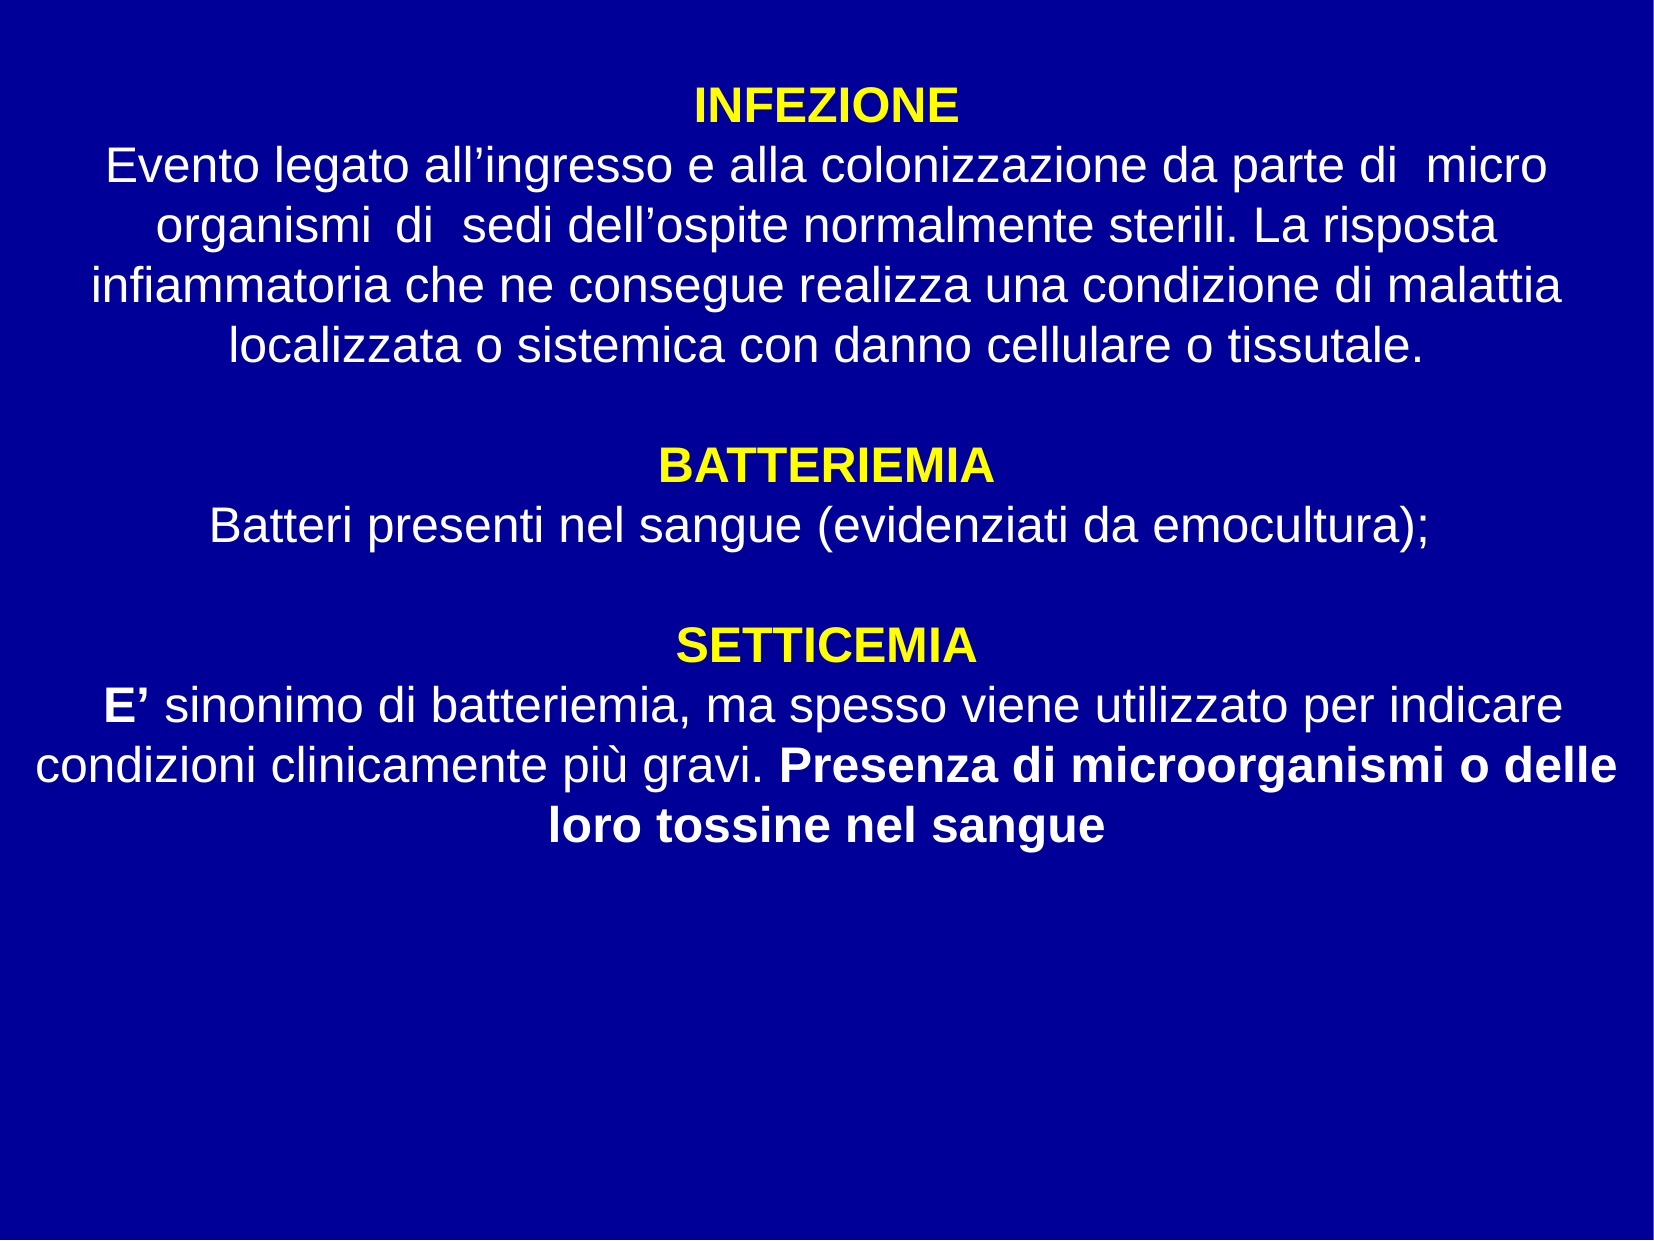

INFEZIONE
Evento legato all’ingresso e alla colonizzazione da parte di micro organismi di sedi dell’ospite normalmente sterili. La risposta infiammatoria che ne consegue realizza una condizione di malattia localizzata o sistemica con danno cellulare o tissutale.
BATTERIEMIA
Batteri presenti nel sangue (evidenziati da emocultura);
SETTICEMIA
 E’ sinonimo di batteriemia, ma spesso viene utilizzato per indicare condizioni clinicamente più gravi. Presenza di microorganismi o delle loro tossine nel sangue